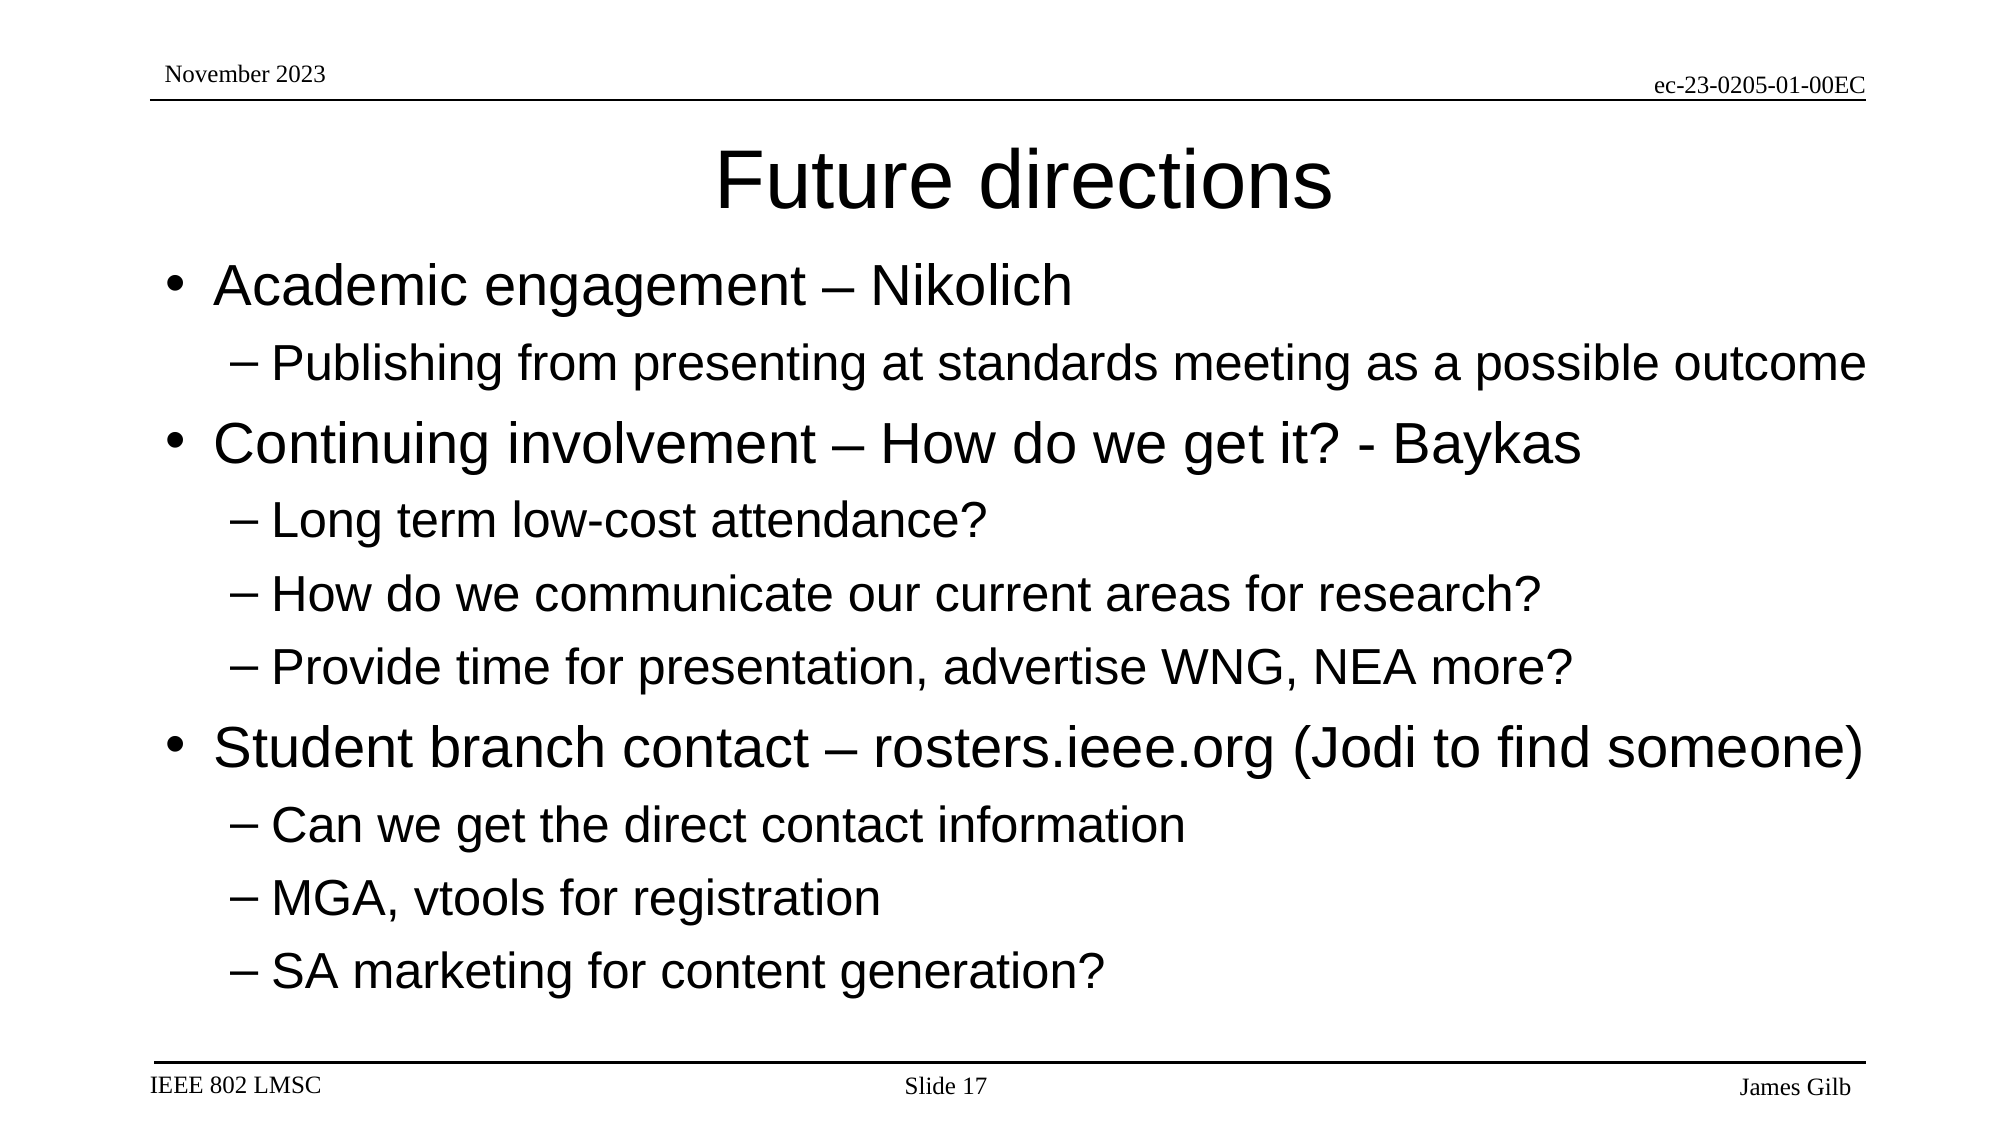

# Future directions
Academic engagement – Nikolich
Publishing from presenting at standards meeting as a possible outcome
Continuing involvement – How do we get it? - Baykas
Long term low-cost attendance?
How do we communicate our current areas for research?
Provide time for presentation, advertise WNG, NEA more?
Student branch contact – rosters.ieee.org (Jodi to find someone)
Can we get the direct contact information
MGA, vtools for registration
SA marketing for content generation?
17